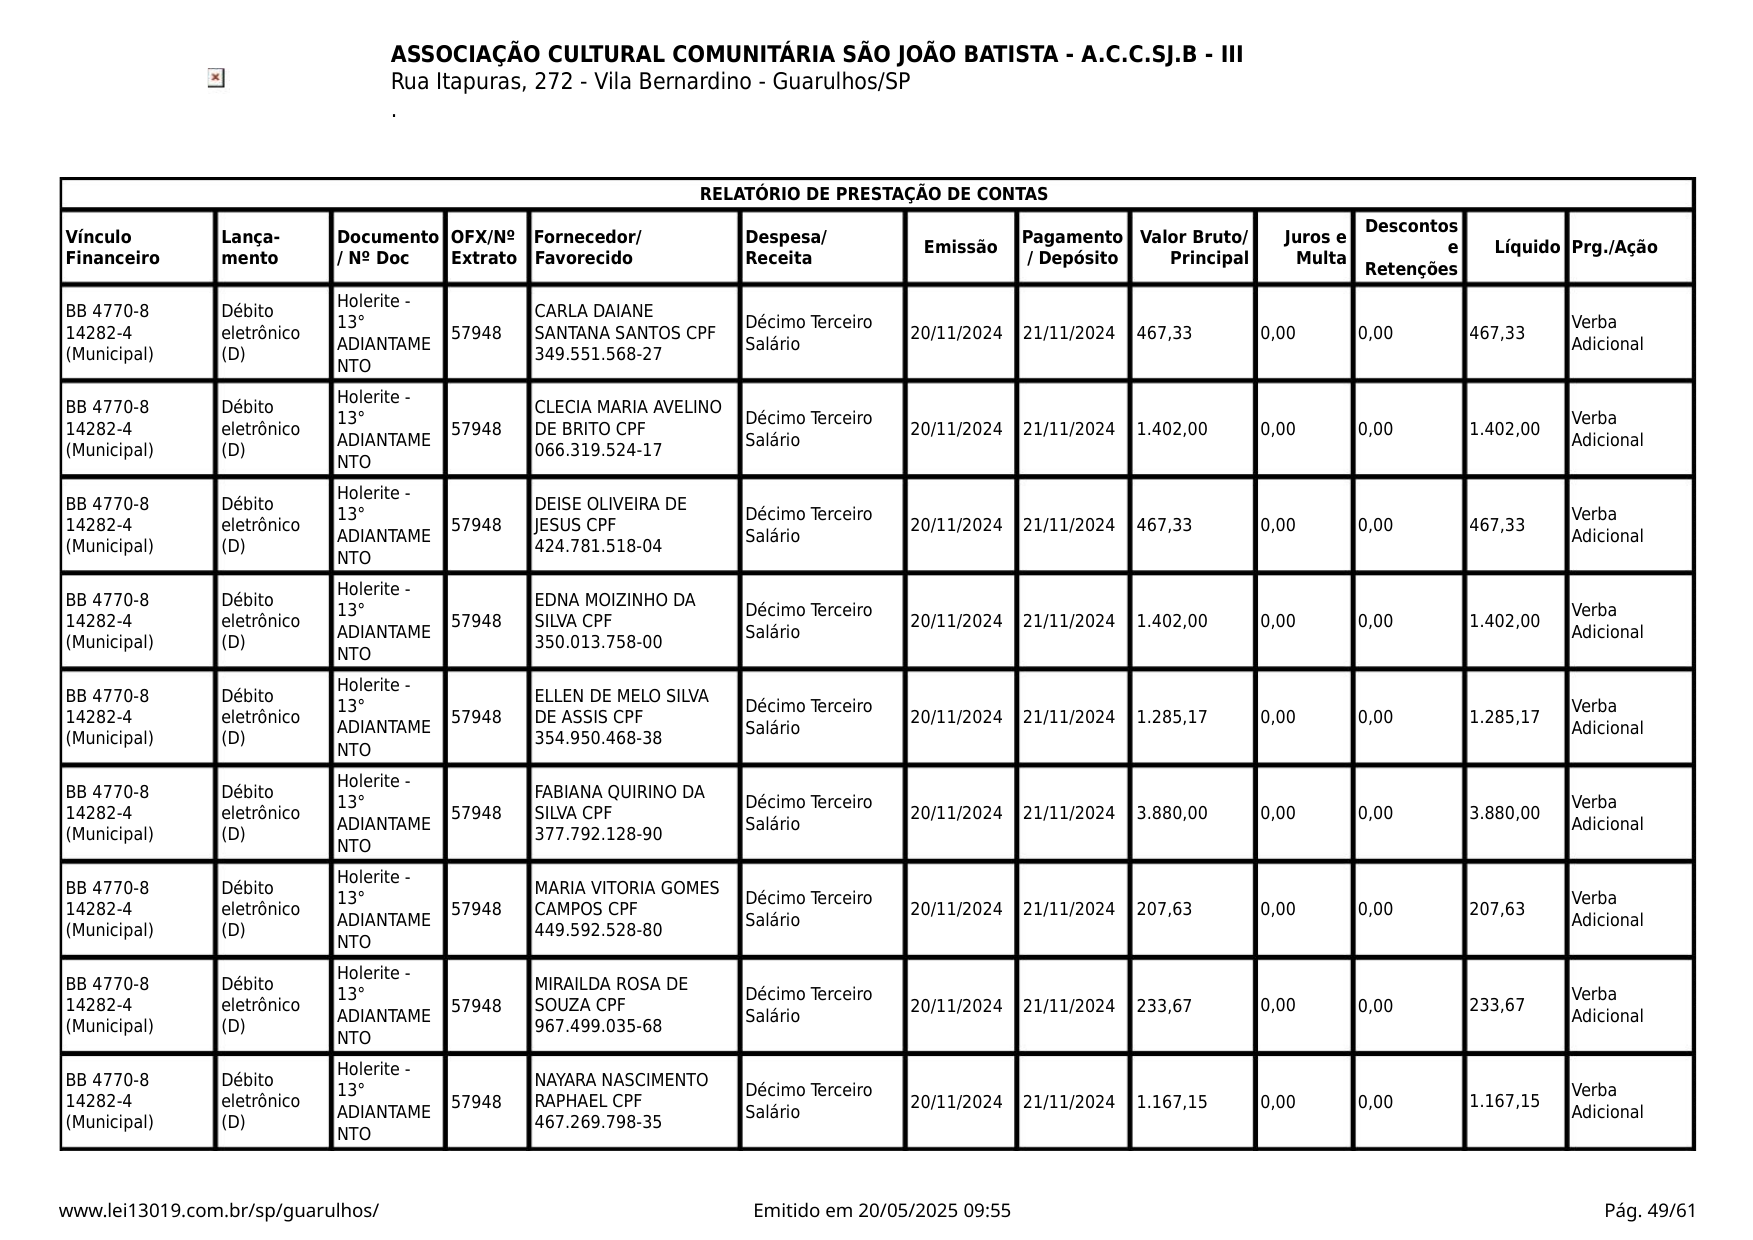

ASSOCIAÇÃO CULTURAL COMUNITÁRIA SÃO JOÃO BATISTA - A.C.C.SJ.B - III
Rua Itapuras, 272 - Vila Bernardino - Guarulhos/SP
.
RELATÓRIO DE PRESTAÇÃO DE CONTAS
Descontos
e
Retenções
Vínculo
Financeiro
Lança-
mento
Documento OFX/Nº Fornecedor/
Despesa/
Receita
Pagamento Valor Bruto/
/ Depósito Principal
Juros e
Multa
Emissão
Líquido Prg./Ação
/ Nº Doc
Extrato Favorecido
Holerite -
13°
ADIANTAME
NTO
BB 4770-8
14282-4
(Municipal)
Débito
eletrônico
(D)
CARLA DAIANE
SANTANA SANTOS CPF
349.551.568-27
Décimo Terceiro
Salário
Verba
Adicional
57948
57948
57948
57948
57948
57948
57948
57948
57948
20/11/2024 21/11/2024 467,33
20/11/2024 21/11/2024 1.402,00
20/11/2024 21/11/2024 467,33
20/11/2024 21/11/2024 1.402,00
20/11/2024 21/11/2024 1.285,17
20/11/2024 21/11/2024 3.880,00
20/11/2024 21/11/2024 207,63
20/11/2024 21/11/2024 233,67
20/11/2024 21/11/2024 1.167,15
0,00
0,00
0,00
0,00
0,00
0,00
0,00
0,00
0,00
0,00
467,33
Holerite -
13°
ADIANTAME
NTO
BB 4770-8
14282-4
(Municipal)
Débito
eletrônico
(D)
CLECIA MARIA AVELINO
DE BRITO CPF
066.319.524-17
Décimo Terceiro
Salário
Verba
Adicional
0,00
0,00
0,00
0,00
0,00
0,00
0,00
0,00
1.402,00
467,33
Holerite -
13°
ADIANTAME
NTO
BB 4770-8
14282-4
(Municipal)
Débito
eletrônico
(D)
DEISE OLIVEIRA DE
JESUS CPF
424.781.518-04
Décimo Terceiro
Salário
Verba
Adicional
Holerite -
13°
ADIANTAME
NTO
BB 4770-8
14282-4
(Municipal)
Débito
eletrônico
(D)
EDNA MOIZINHO DA
SILVA CPF
350.013.758-00
Décimo Terceiro
Salário
Verba
Adicional
1.402,00
1.285,17
3.880,00
207,63
Holerite -
13°
ADIANTAME
NTO
BB 4770-8
14282-4
(Municipal)
Débito
eletrônico
(D)
ELLEN DE MELO SILVA
DE ASSIS CPF
354.950.468-38
Décimo Terceiro
Salário
Verba
Adicional
Holerite -
13°
ADIANTAME
NTO
BB 4770-8
14282-4
(Municipal)
Débito
eletrônico
(D)
FABIANA QUIRINO DA
SILVA CPF
377.792.128-90
Décimo Terceiro
Salário
Verba
Adicional
Holerite -
13°
ADIANTAME
NTO
BB 4770-8
14282-4
(Municipal)
Débito
eletrônico
(D)
MARIA VITORIA GOMES
CAMPOS CPF
449.592.528-80
Décimo Terceiro
Salário
Verba
Adicional
Holerite -
13°
ADIANTAME
NTO
BB 4770-8
14282-4
(Municipal)
Débito
eletrônico
(D)
MIRAILDA ROSA DE
SOUZA CPF
967.499.035-68
Décimo Terceiro
Salário
Verba
Adicional
233,67
Holerite -
13°
ADIANTAME
NTO
BB 4770-8
14282-4
(Municipal)
Débito
eletrônico
(D)
NAYARA NASCIMENTO
RAPHAEL CPF
467.269.798-35
Décimo Terceiro
Salário
Verba
Adicional
1.167,15
www.lei13019.com.br/sp/guarulhos/
Emitido em 20/05/2025 09:55
Pág. 49/61